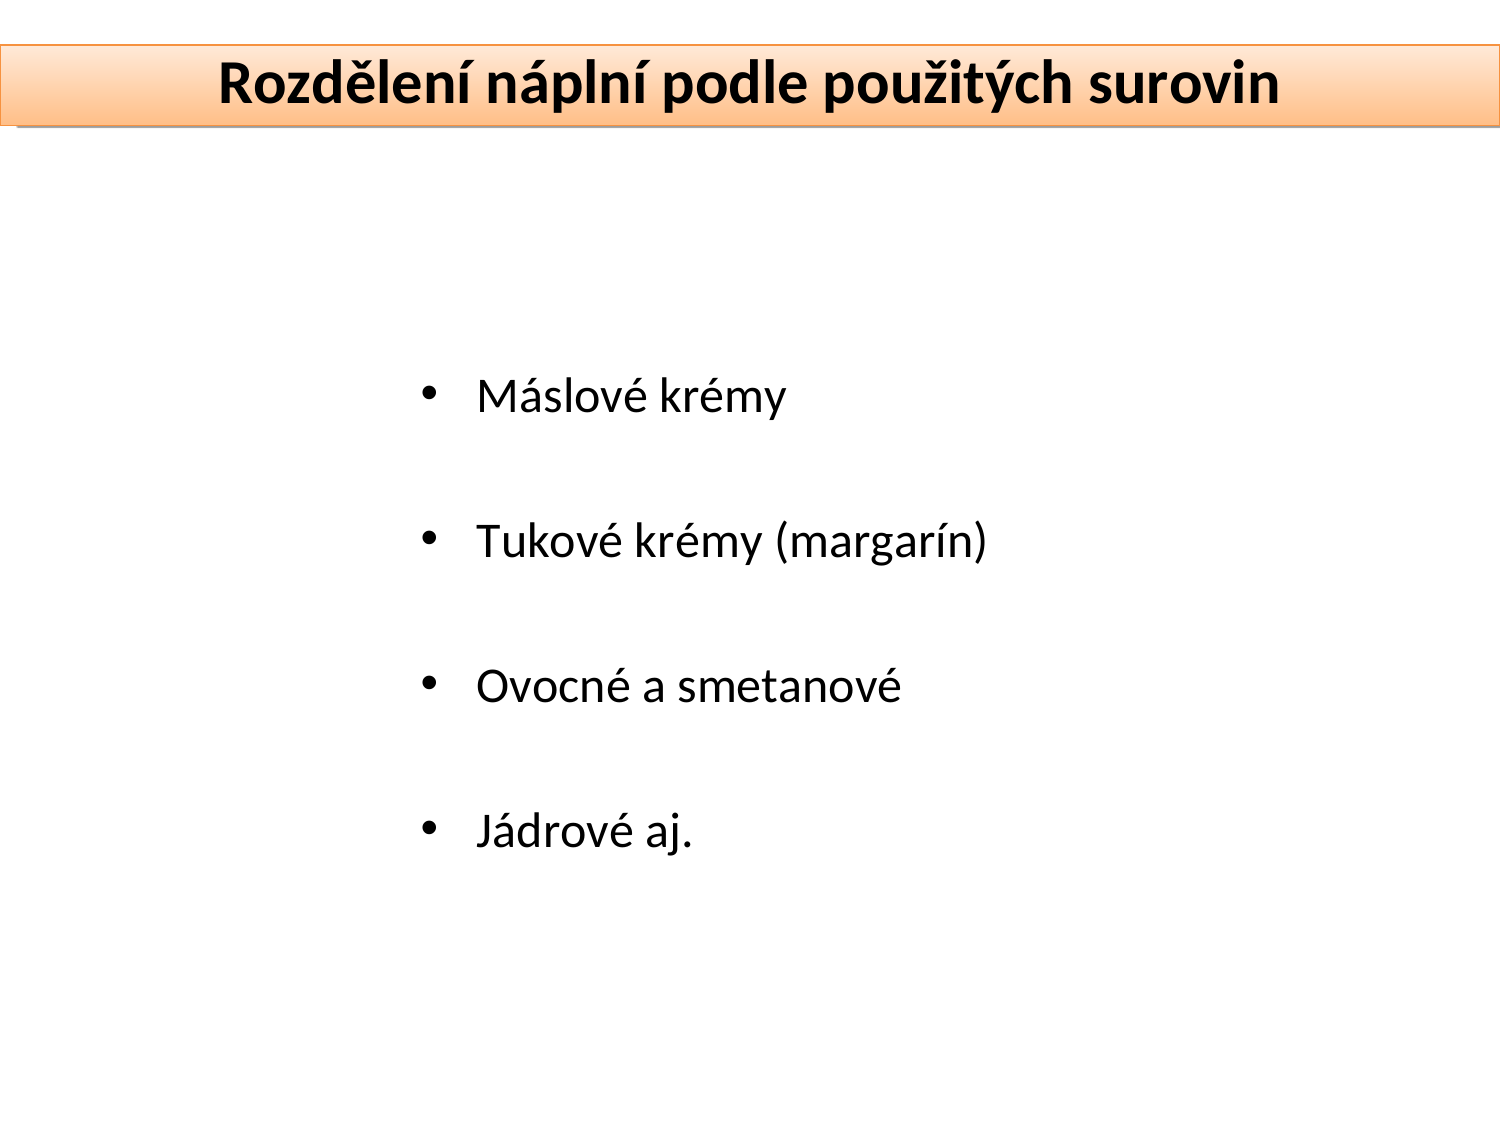

Rozdělení náplní podle použitých surovin
# Máslové krémy
Tukové krémy (margarín)
Ovocné a smetanové
Jádrové aj.